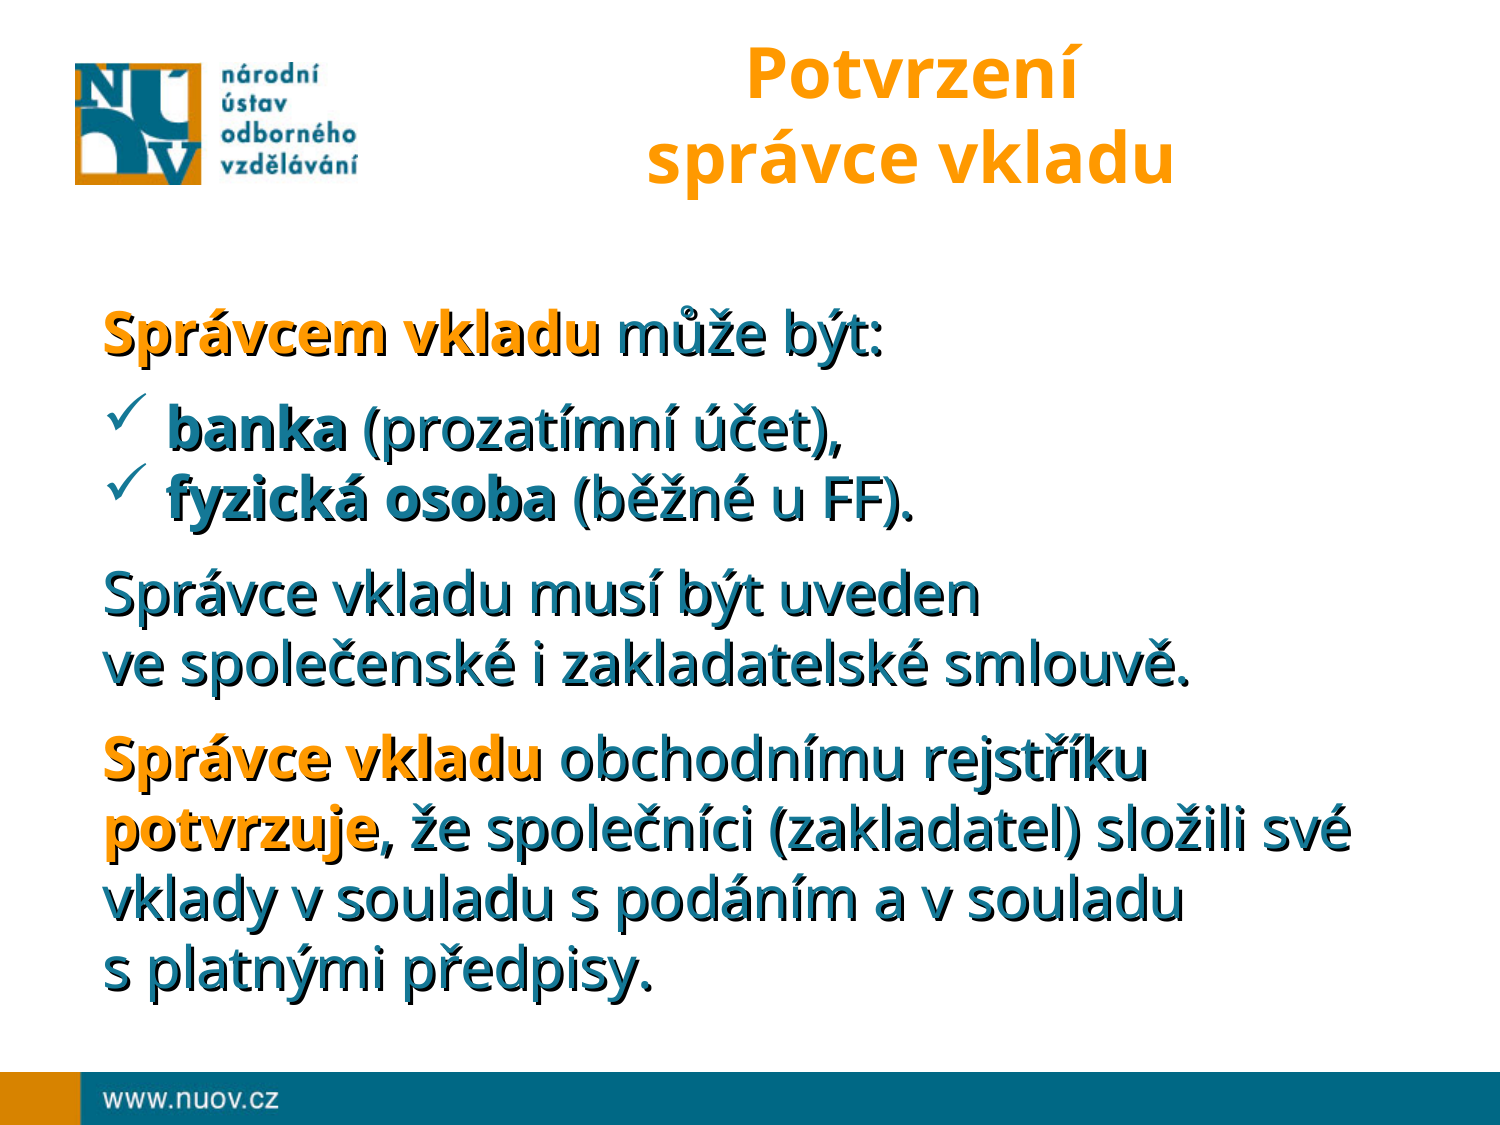

# Potvrzení správce vkladu
Správcem vkladu může být:
 banka (prozatímní účet),
 fyzická osoba (běžné u FF).
Správce vkladu musí být uveden
ve společenské i zakladatelské smlouvě.
Správce vkladu obchodnímu rejstříku potvrzuje, že společníci (zakladatel) složili své vklady v souladu s podáním a v souladu
s platnými předpisy.